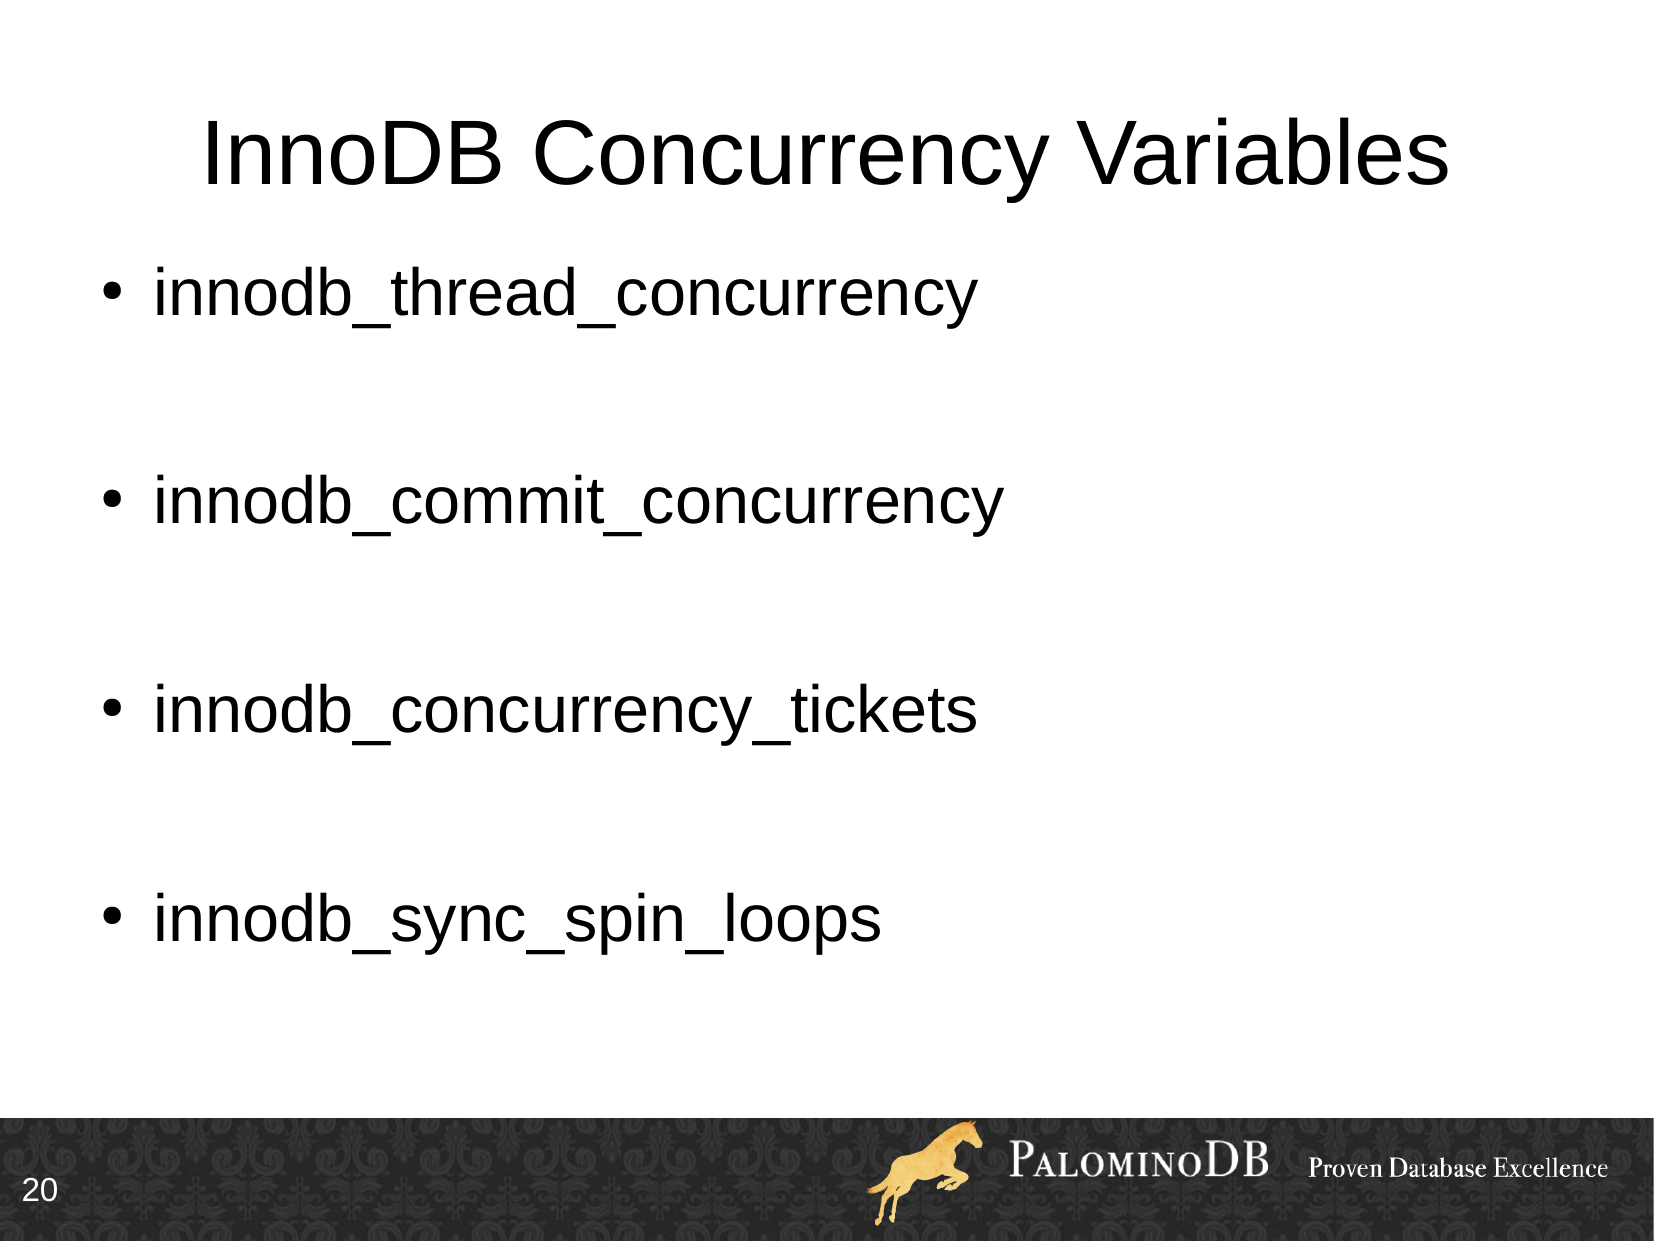

# InnoDB Concurrency Variables
innodb_thread_concurrency
innodb_commit_concurrency
innodb_concurrency_tickets
innodb_sync_spin_loops